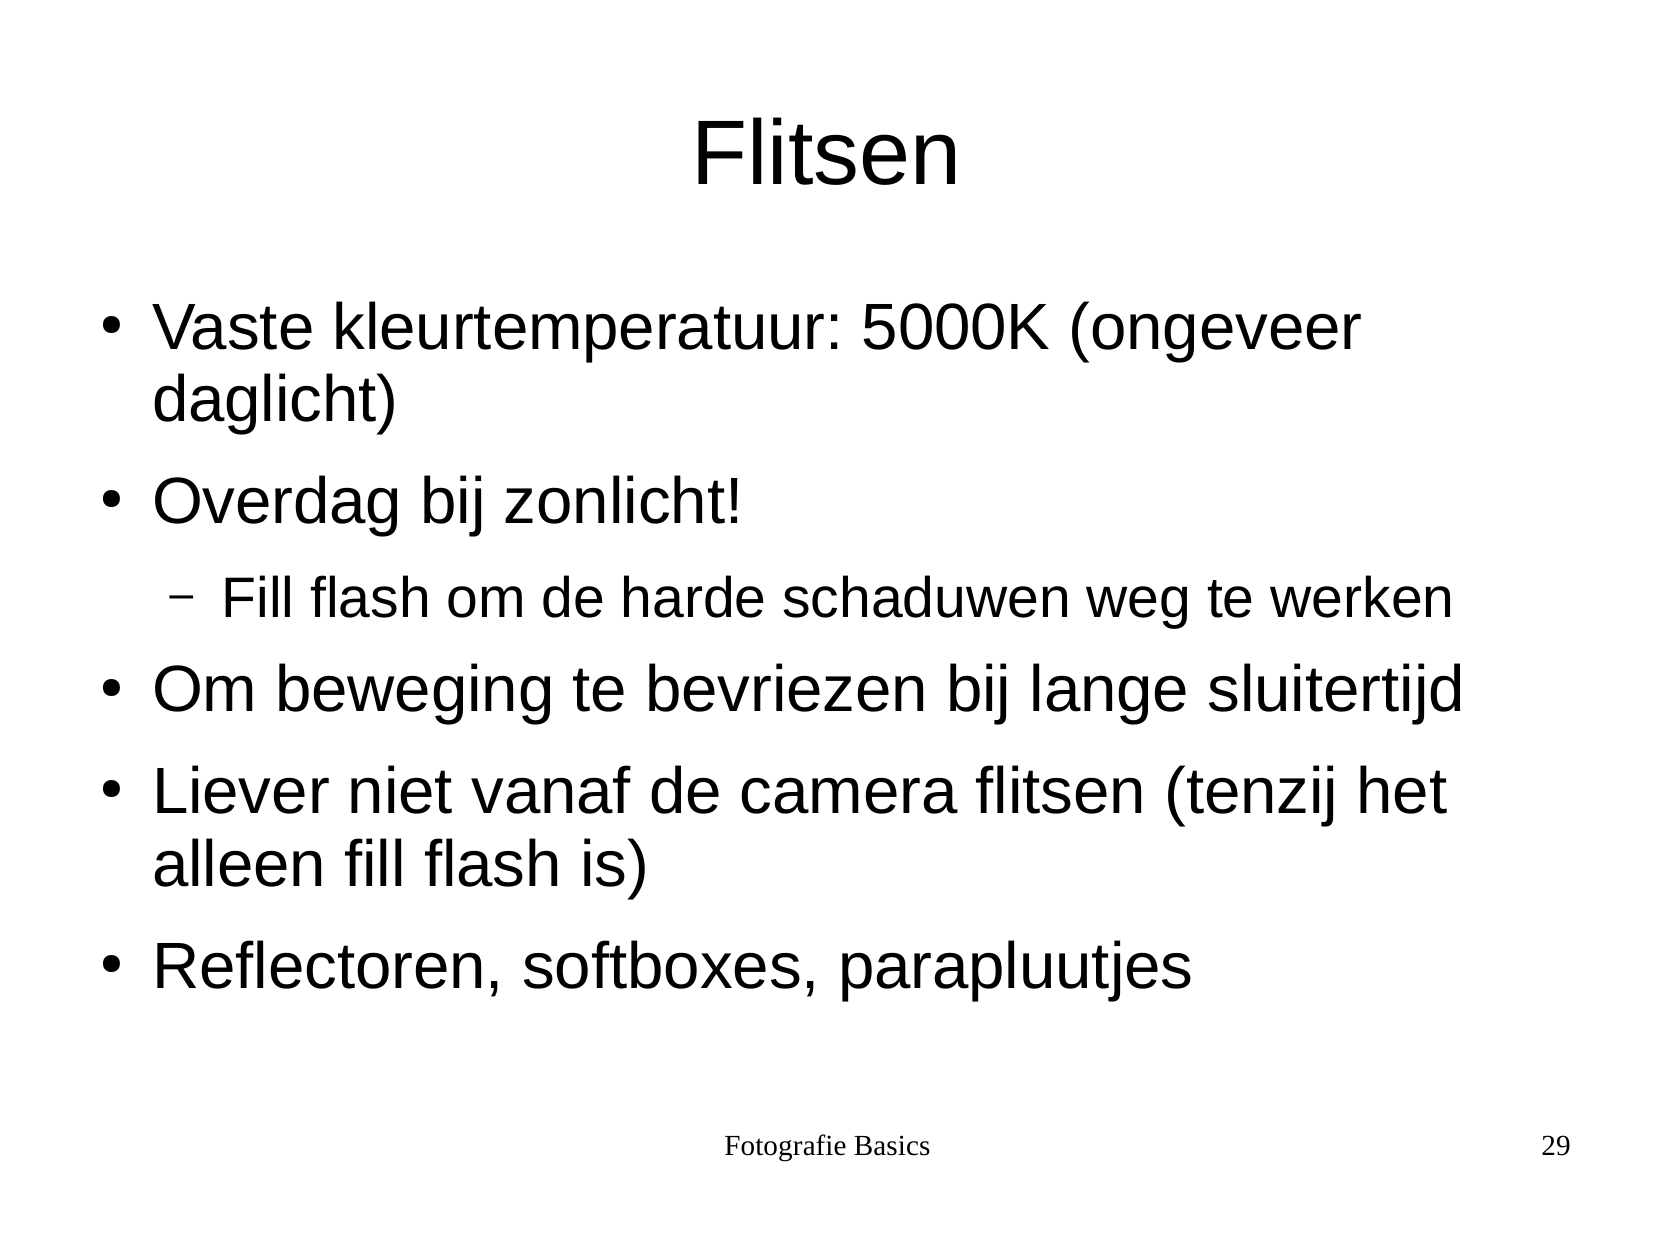

# Flitsen
Vaste kleurtemperatuur: 5000K (ongeveer daglicht)
Overdag bij zonlicht!
Fill flash om de harde schaduwen weg te werken
Om beweging te bevriezen bij lange sluitertijd
Liever niet vanaf de camera flitsen (tenzij het alleen fill flash is)
Reflectoren, softboxes, parapluutjes
Fotografie Basics
29